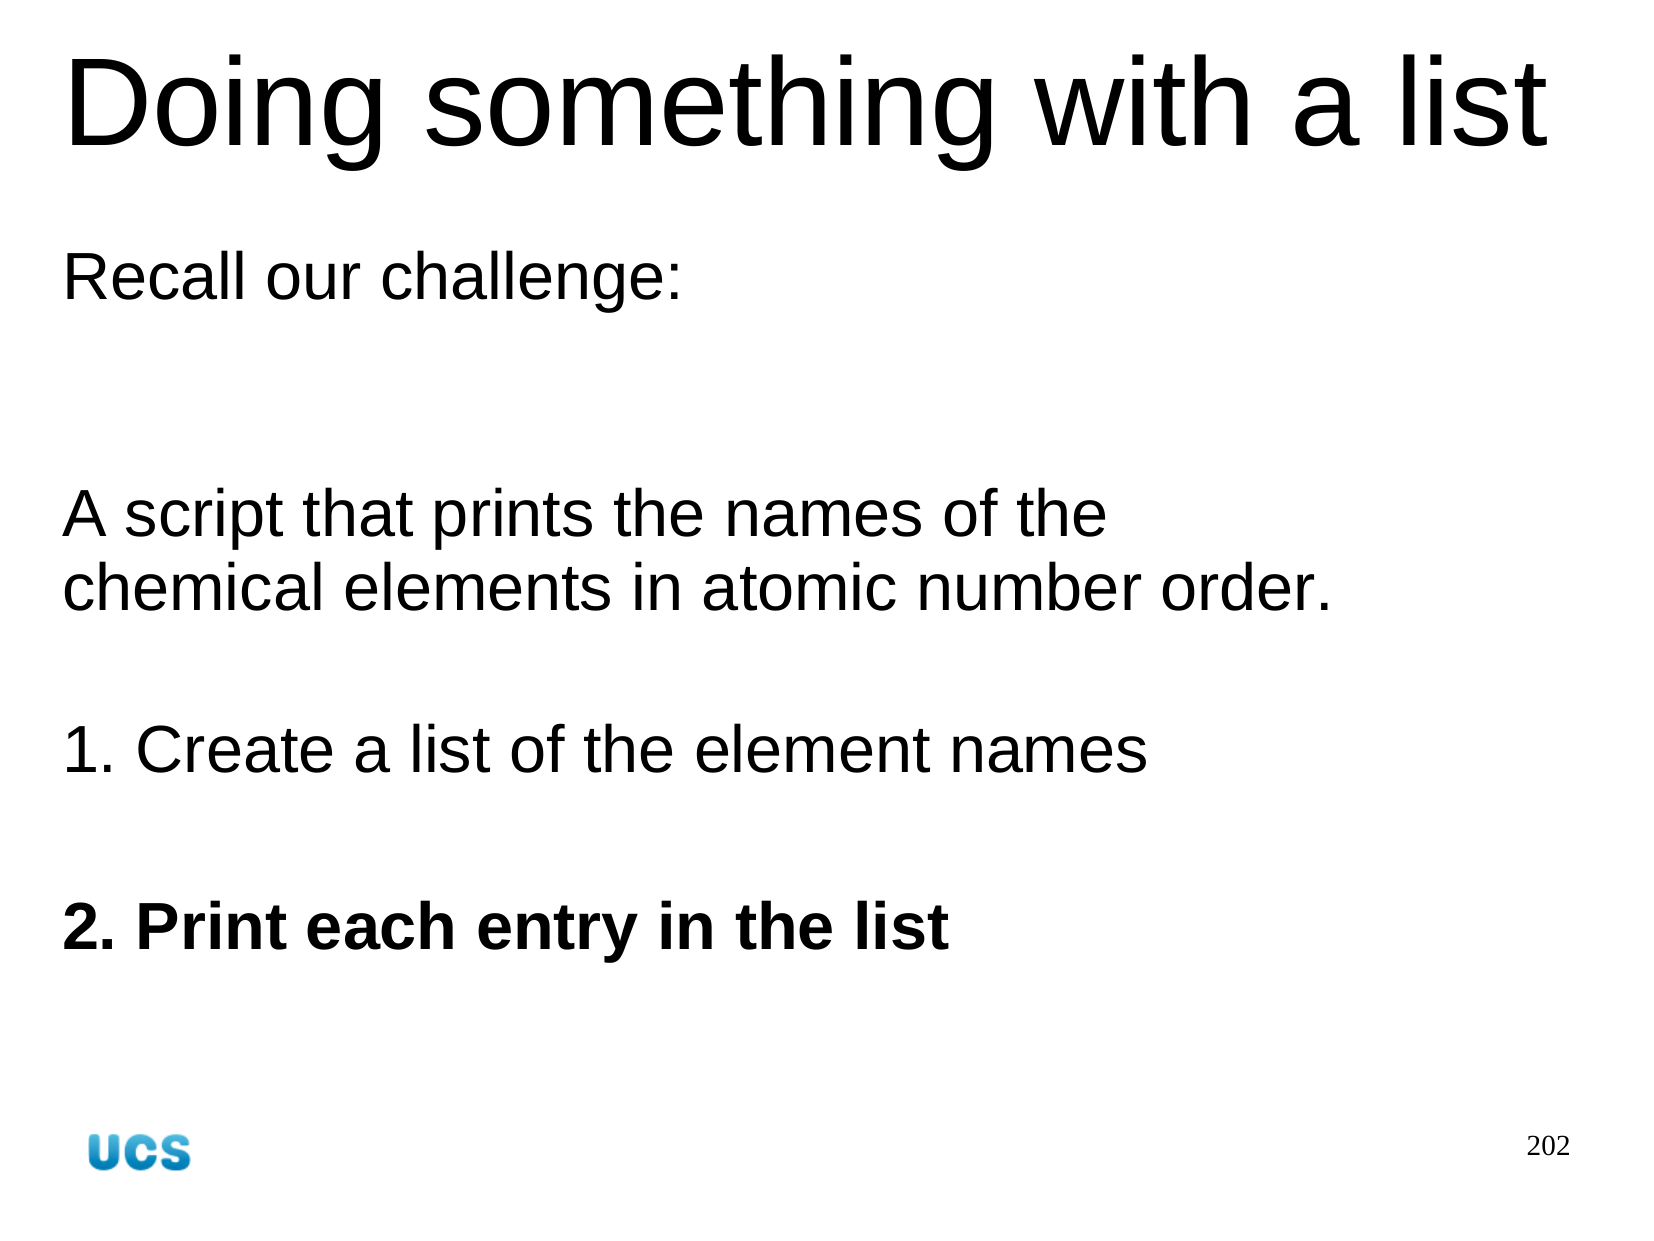

Doing something with a list
Recall our challenge:
A script that prints the names of the
chemical elements in atomic number order.
1.	Create a list of the element names
2.	Print each entry in the list
202